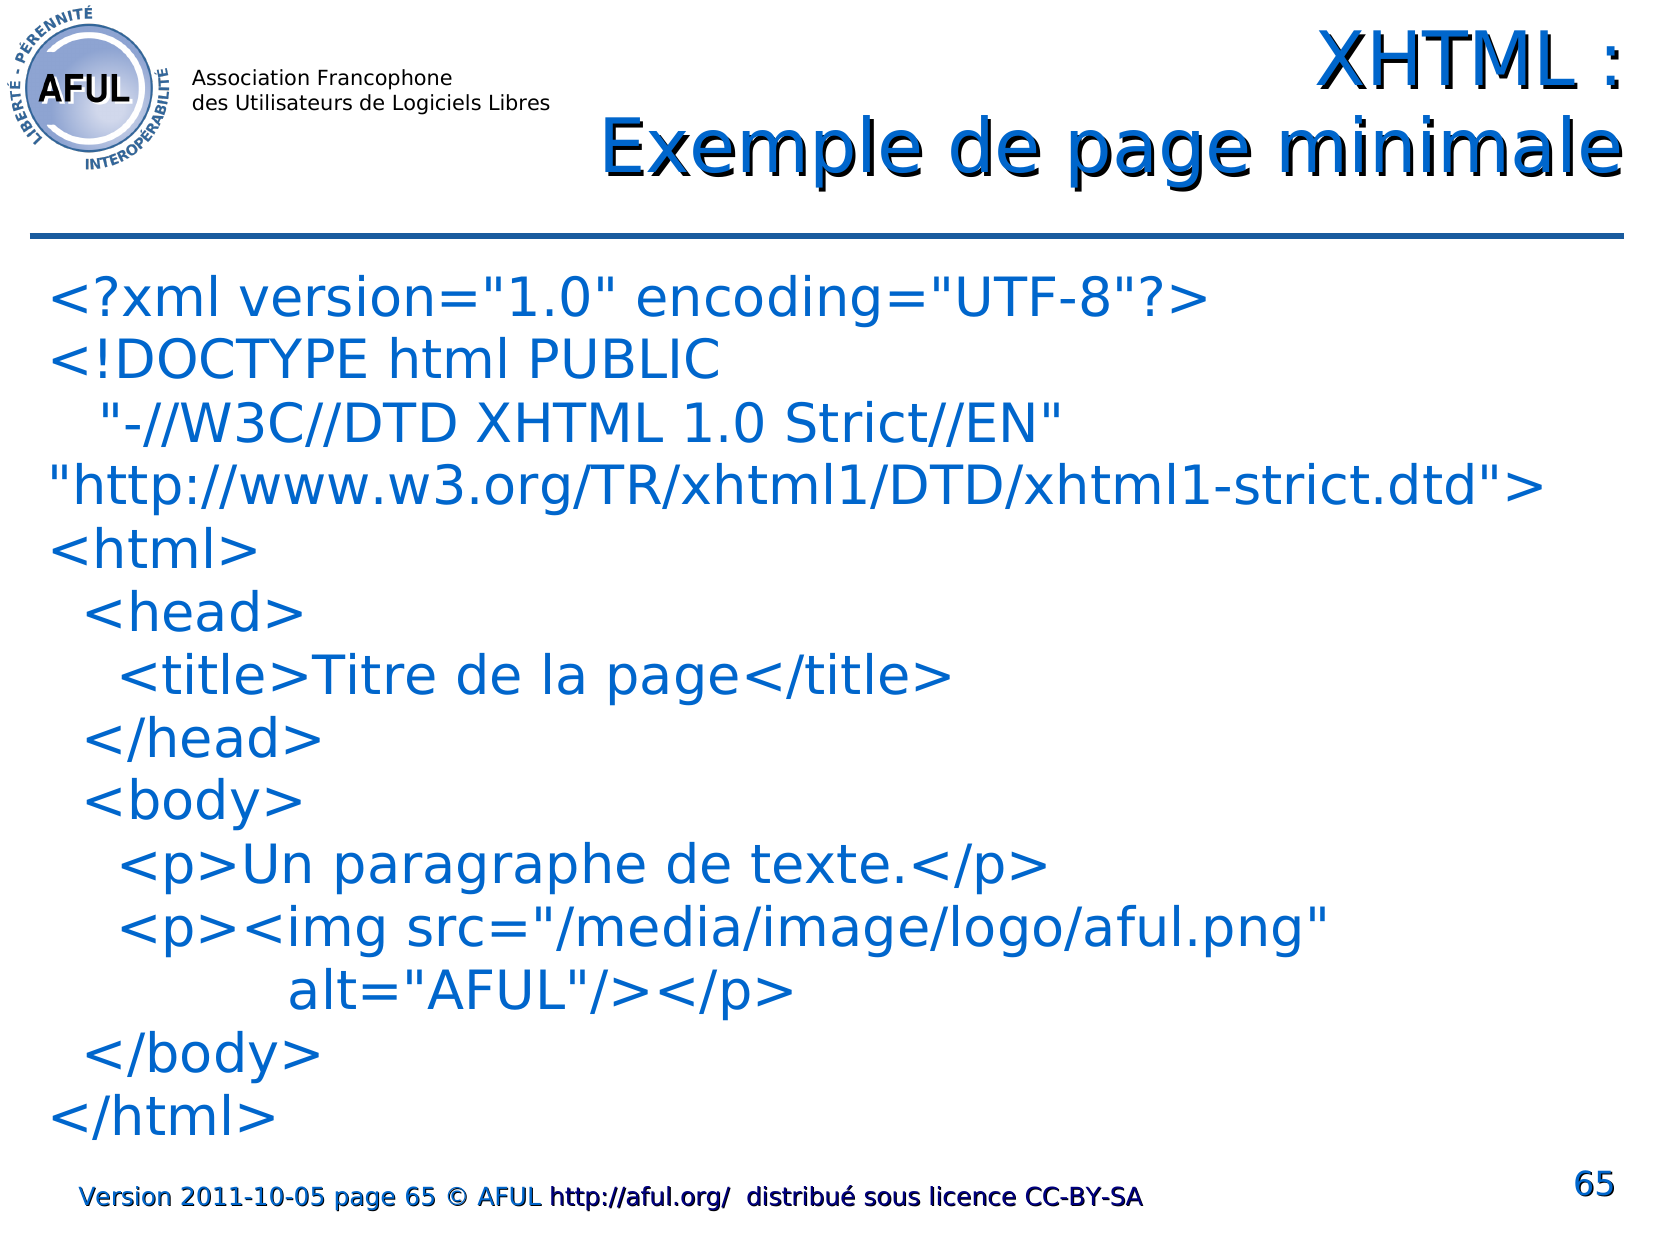

# XHTML : Exemple de page minimale
<?xml version="1.0" encoding="UTF-8"?>
<!DOCTYPE html PUBLIC
 "-//W3C//DTD XHTML 1.0 Strict//EN" "http://www.w3.org/TR/xhtml1/DTD/xhtml1-strict.dtd">
<html>
 <head>
 <title>Titre de la page</title>
 </head>
 <body>
 <p>Un paragraphe de texte.</p>
 <p><img src="/media/image/logo/aful.png"
 alt="AFUL"/></p>
 </body>
</html>